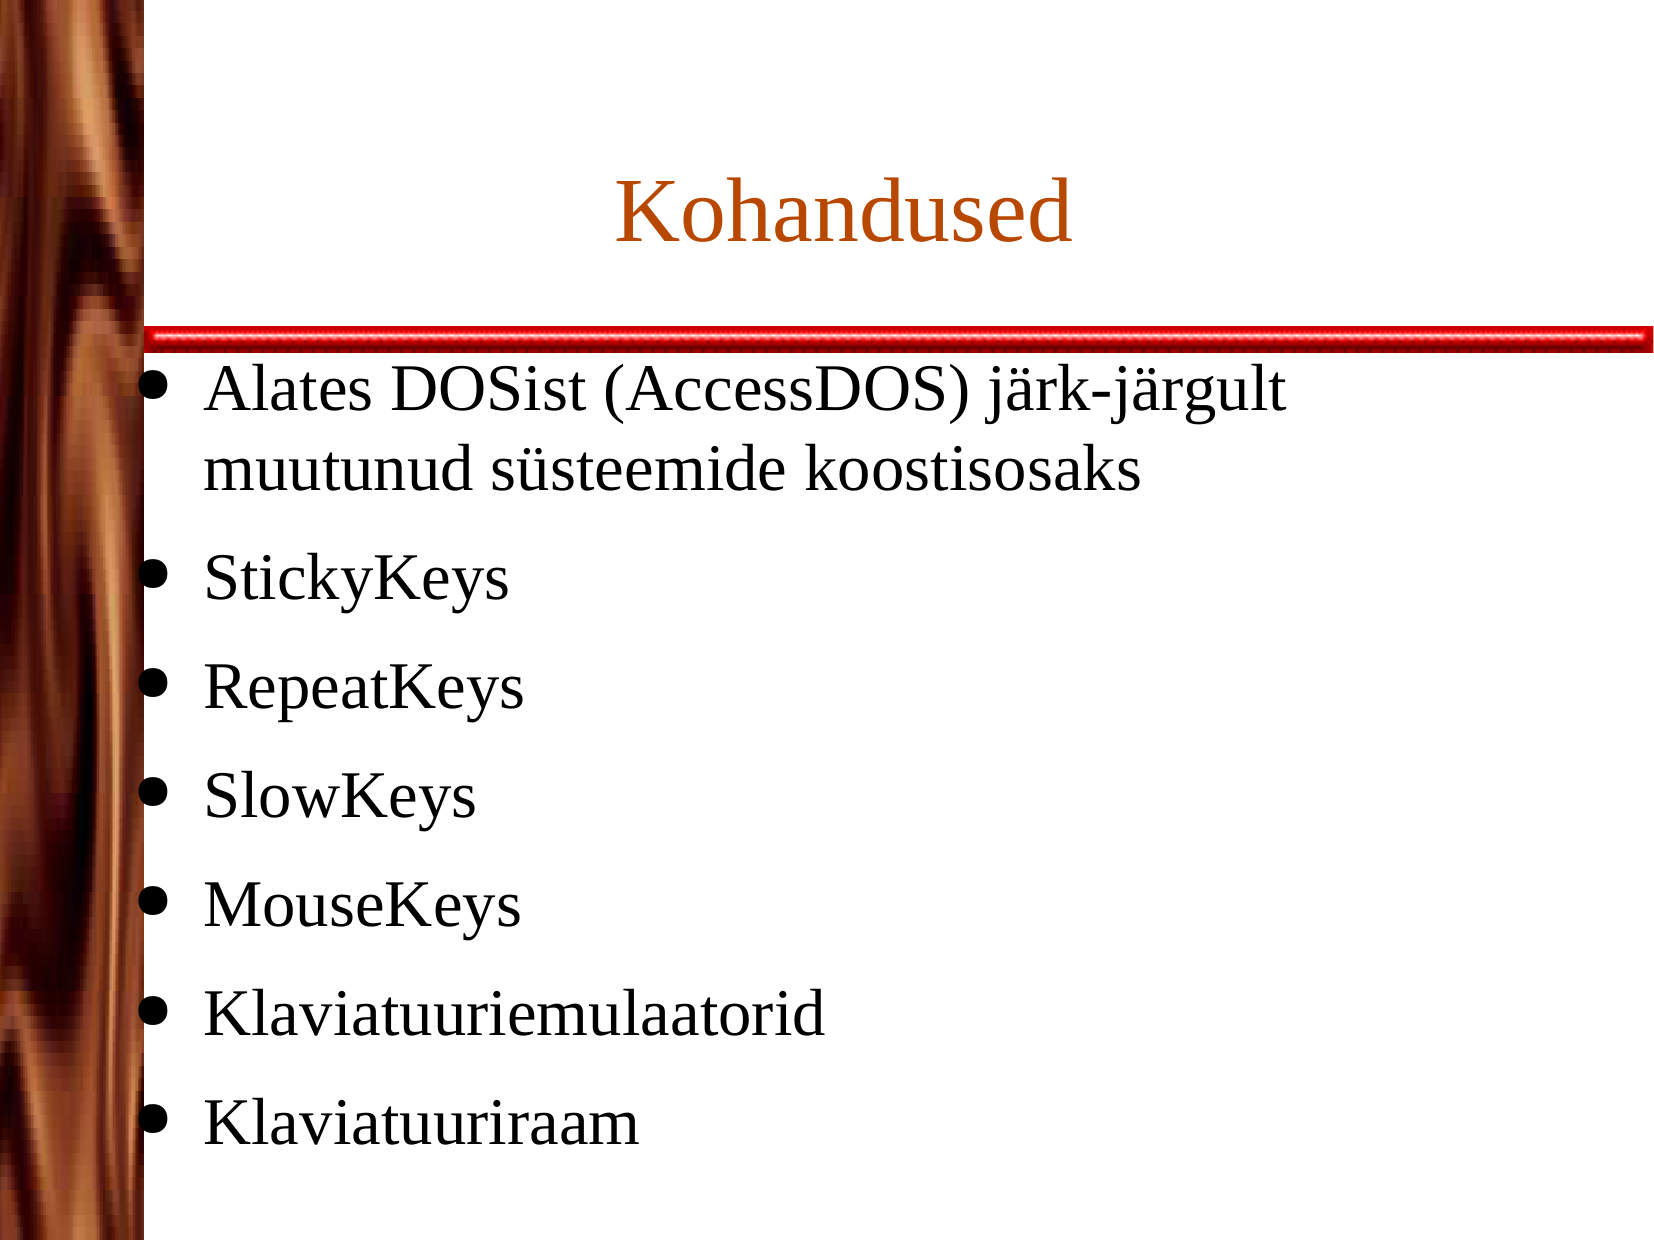

# Kohandused
Alates DOSist (AccessDOS) järk-järgult muutunud süsteemide koostisosaks
StickyKeys
RepeatKeys
SlowKeys
MouseKeys
Klaviatuuriemulaatorid
Klaviatuuriraam